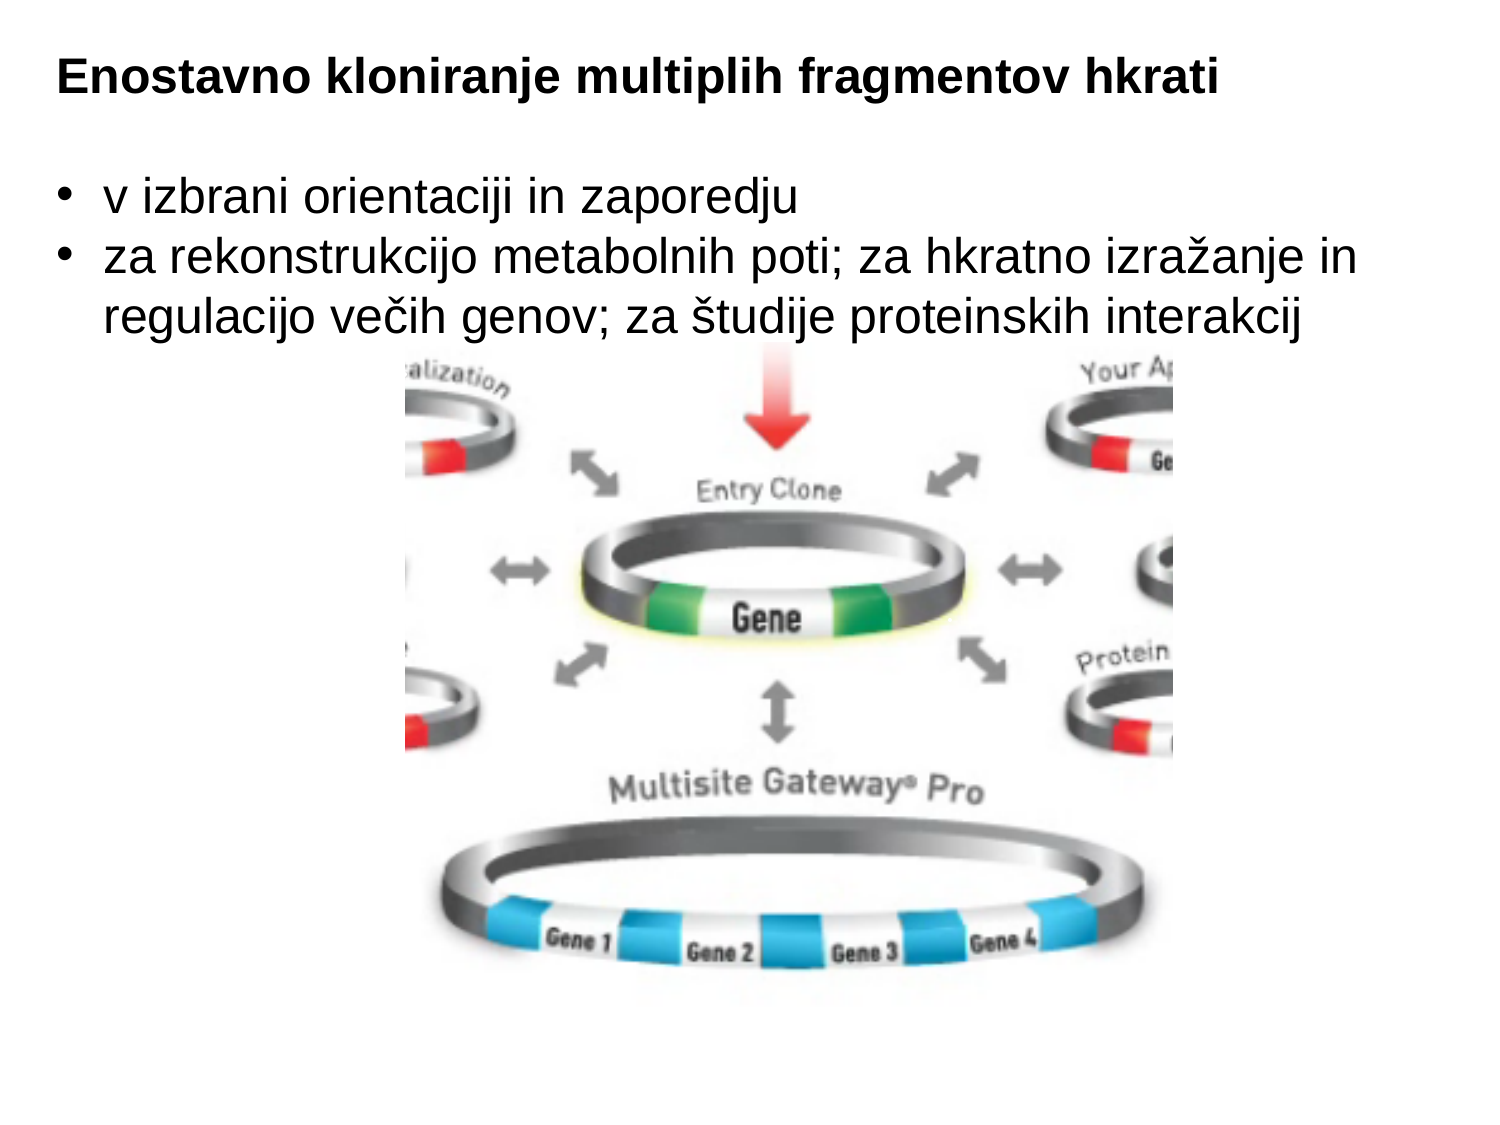

Enostavno kloniranje multiplih fragmentov hkrati
v izbrani orientaciji in zaporedju
za rekonstrukcijo metabolnih poti; za hkratno izražanje in regulacijo večih genov; za študije proteinskih interakcij